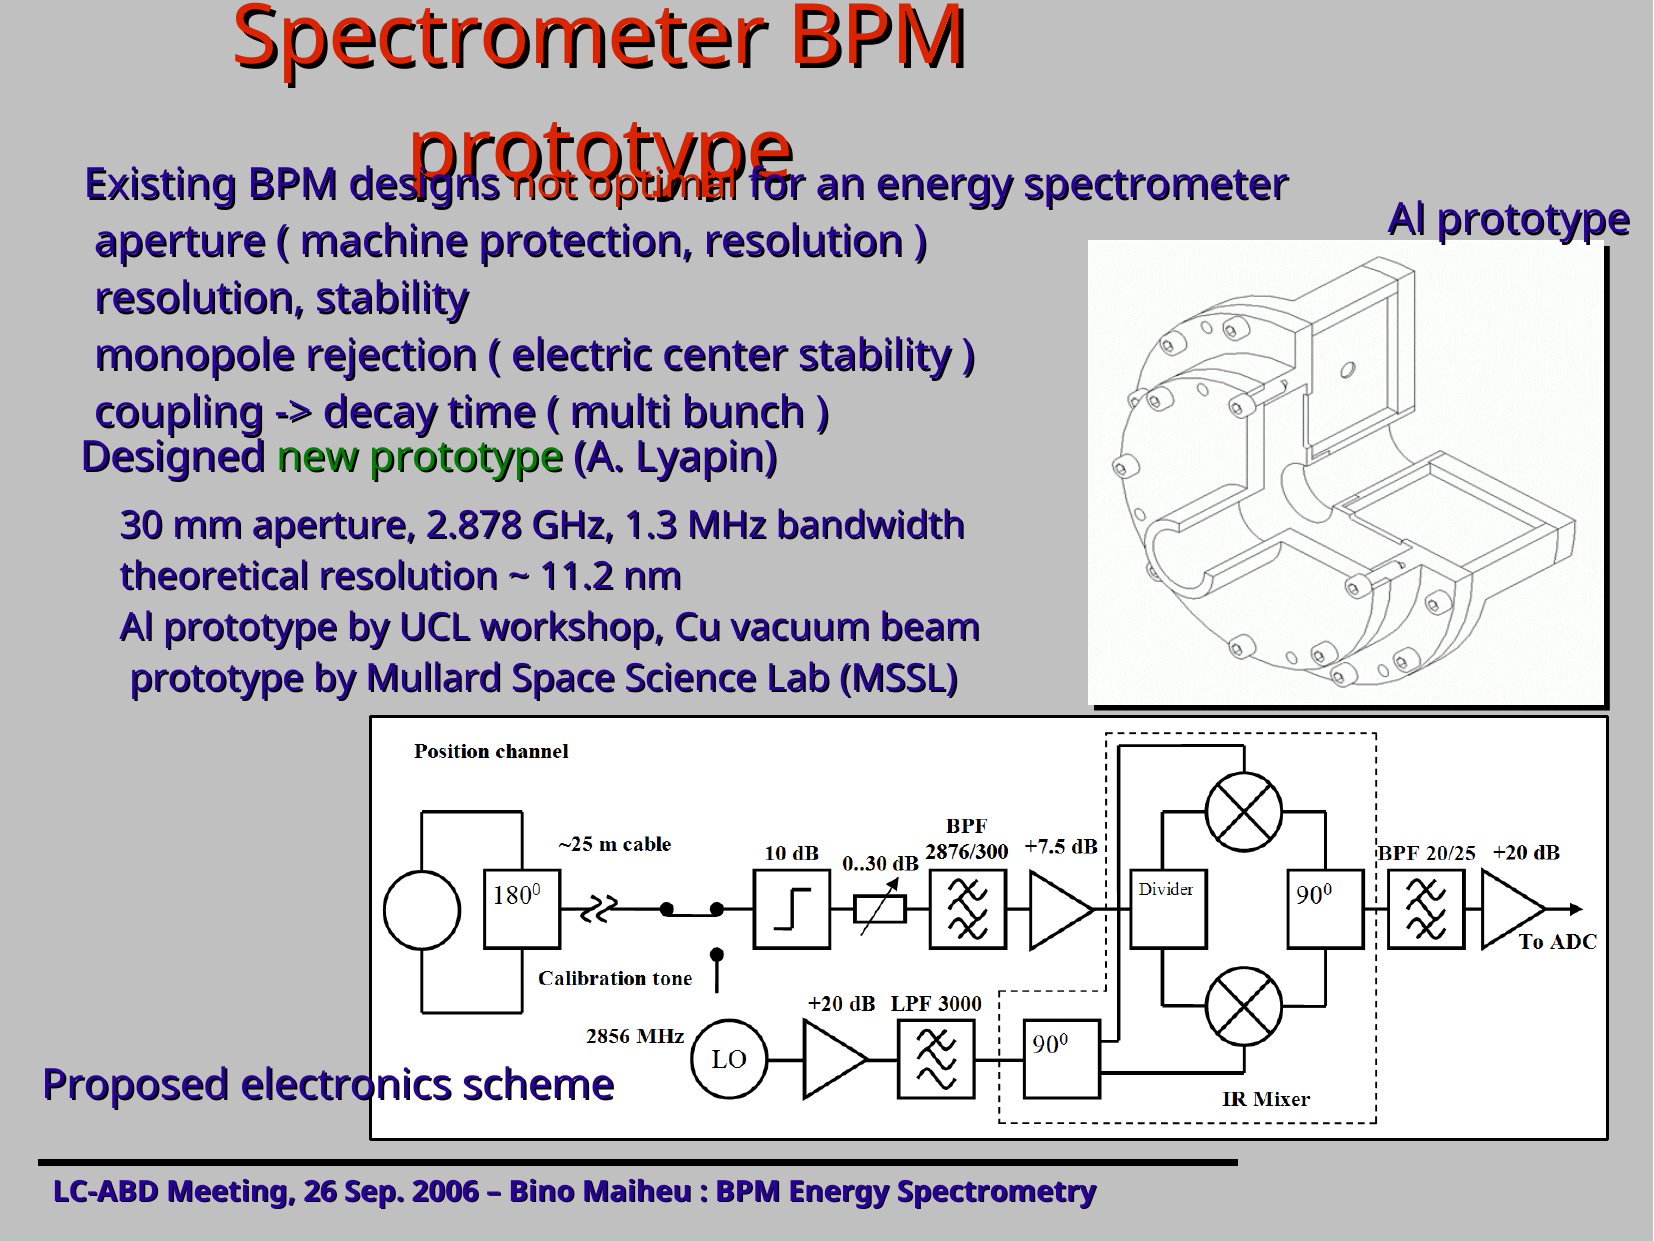

# Spectrometer BPM prototype
Existing BPM designs not optimal for an energy spectrometer
 aperture ( machine protection, resolution )
 resolution, stability
 monopole rejection ( electric center stability )
 coupling -> decay time ( multi bunch )
Al prototype
Designed new prototype (A. Lyapin)
 30 mm aperture, 2.878 GHz, 1.3 MHz bandwidth
 theoretical resolution ~ 11.2 nm
 Al prototype by UCL workshop, Cu vacuum beam
 prototype by Mullard Space Science Lab (MSSL)
Proposed electronics scheme
LC-ABD Meeting, 26 Sep. 2006 – Bino Maiheu : BPM Energy Spectrometry